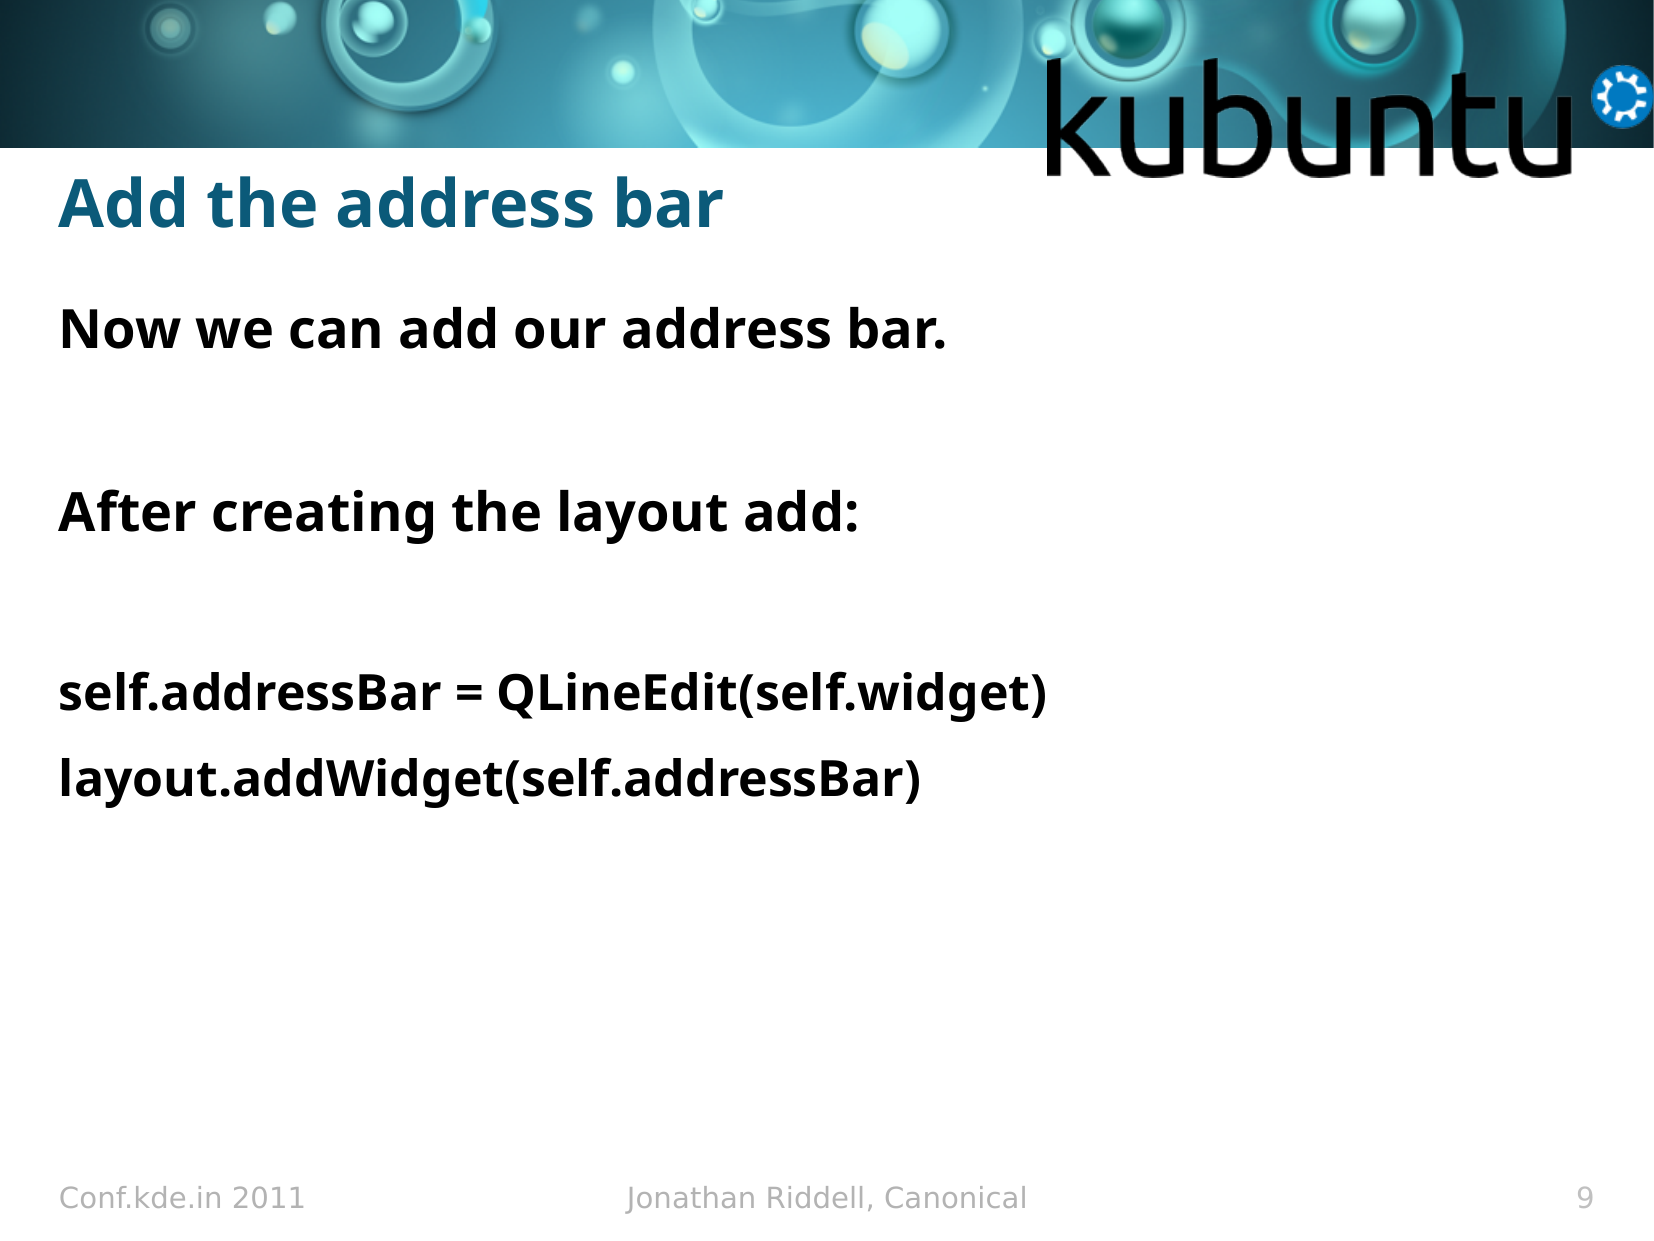

# Add the address bar
Now we can add our address bar.
After creating the layout add:
self.addressBar = QLineEdit(self.widget)
layout.addWidget(self.addressBar)
Name
www.kde.org
9